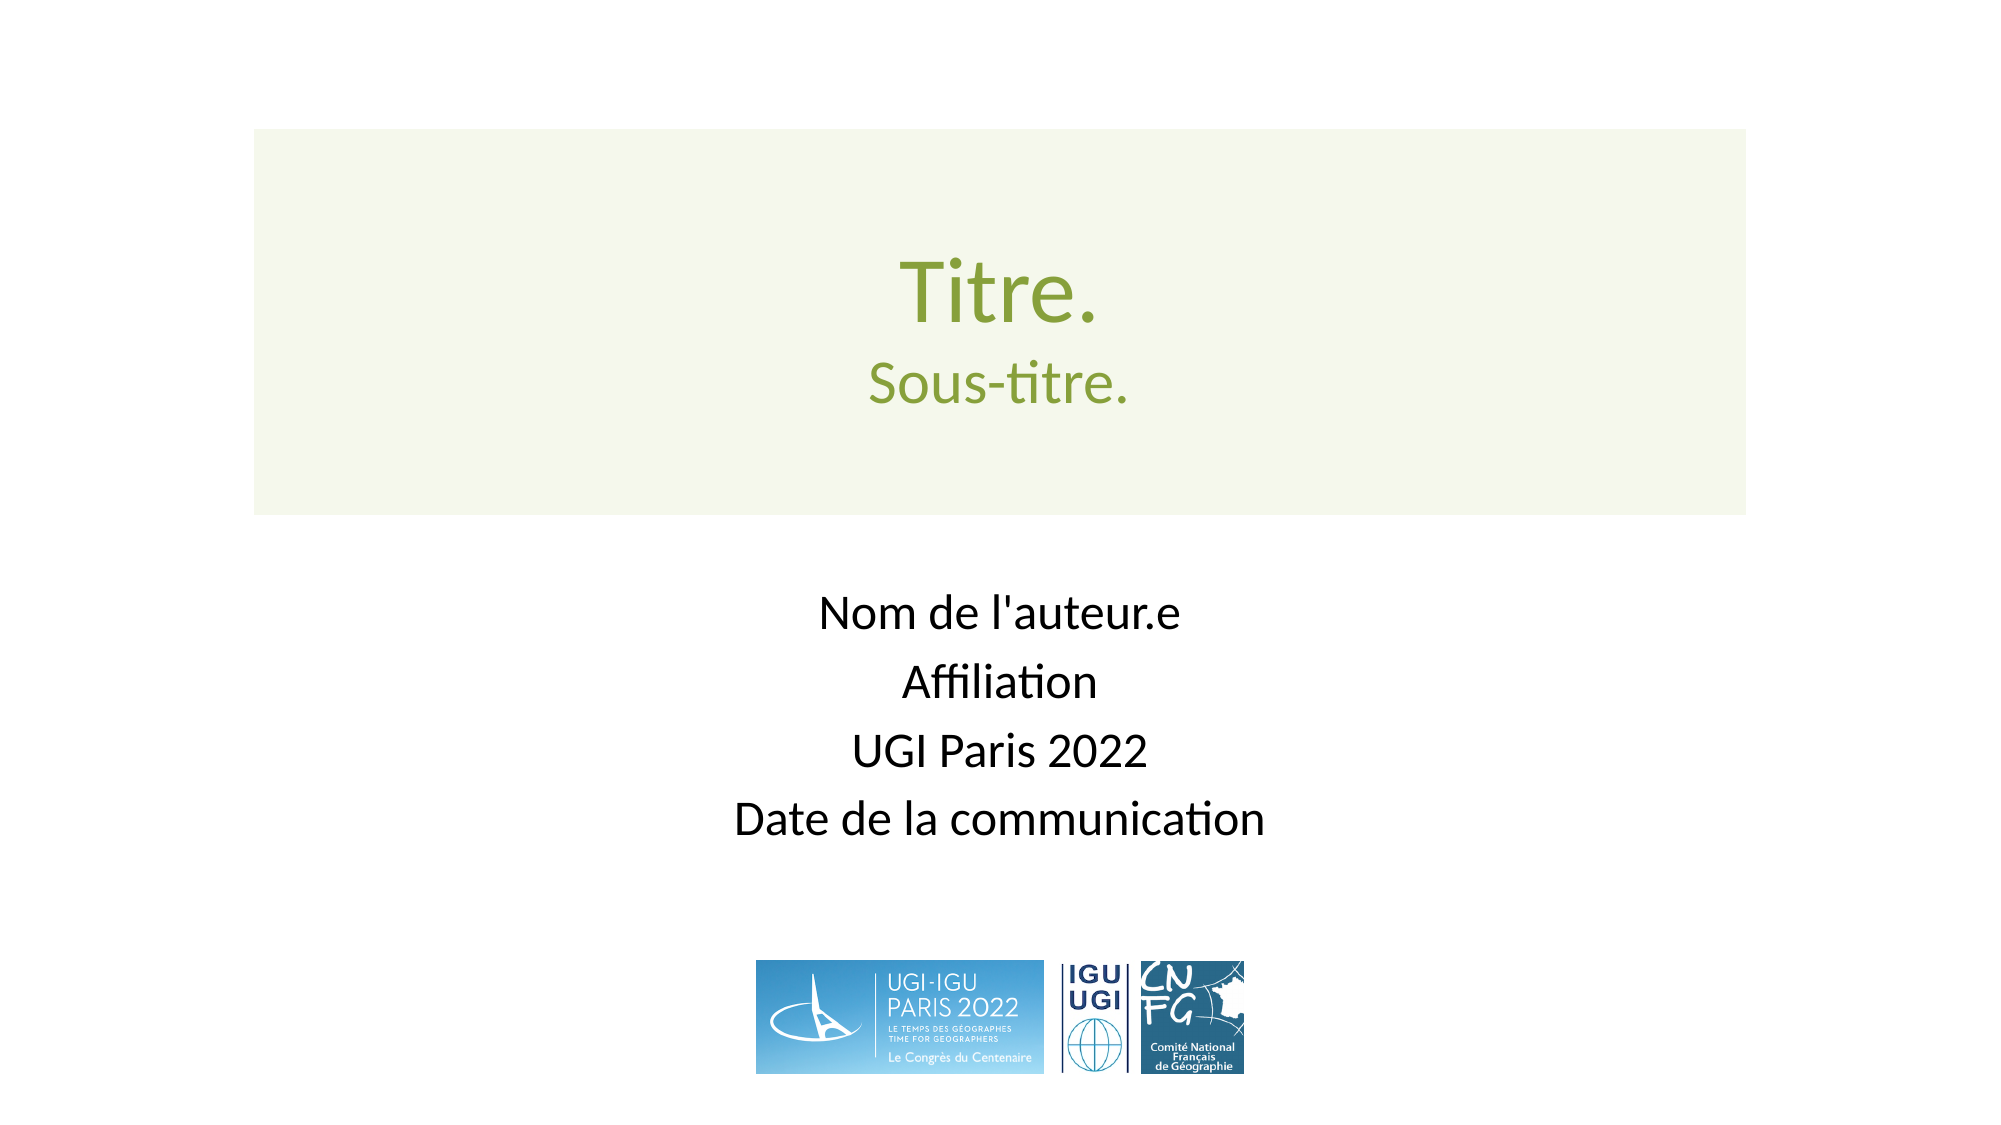

Titre.
Sous-titre.
# Nom de l'auteur.e
Affiliation
UGI Paris 2022
Date de la communication